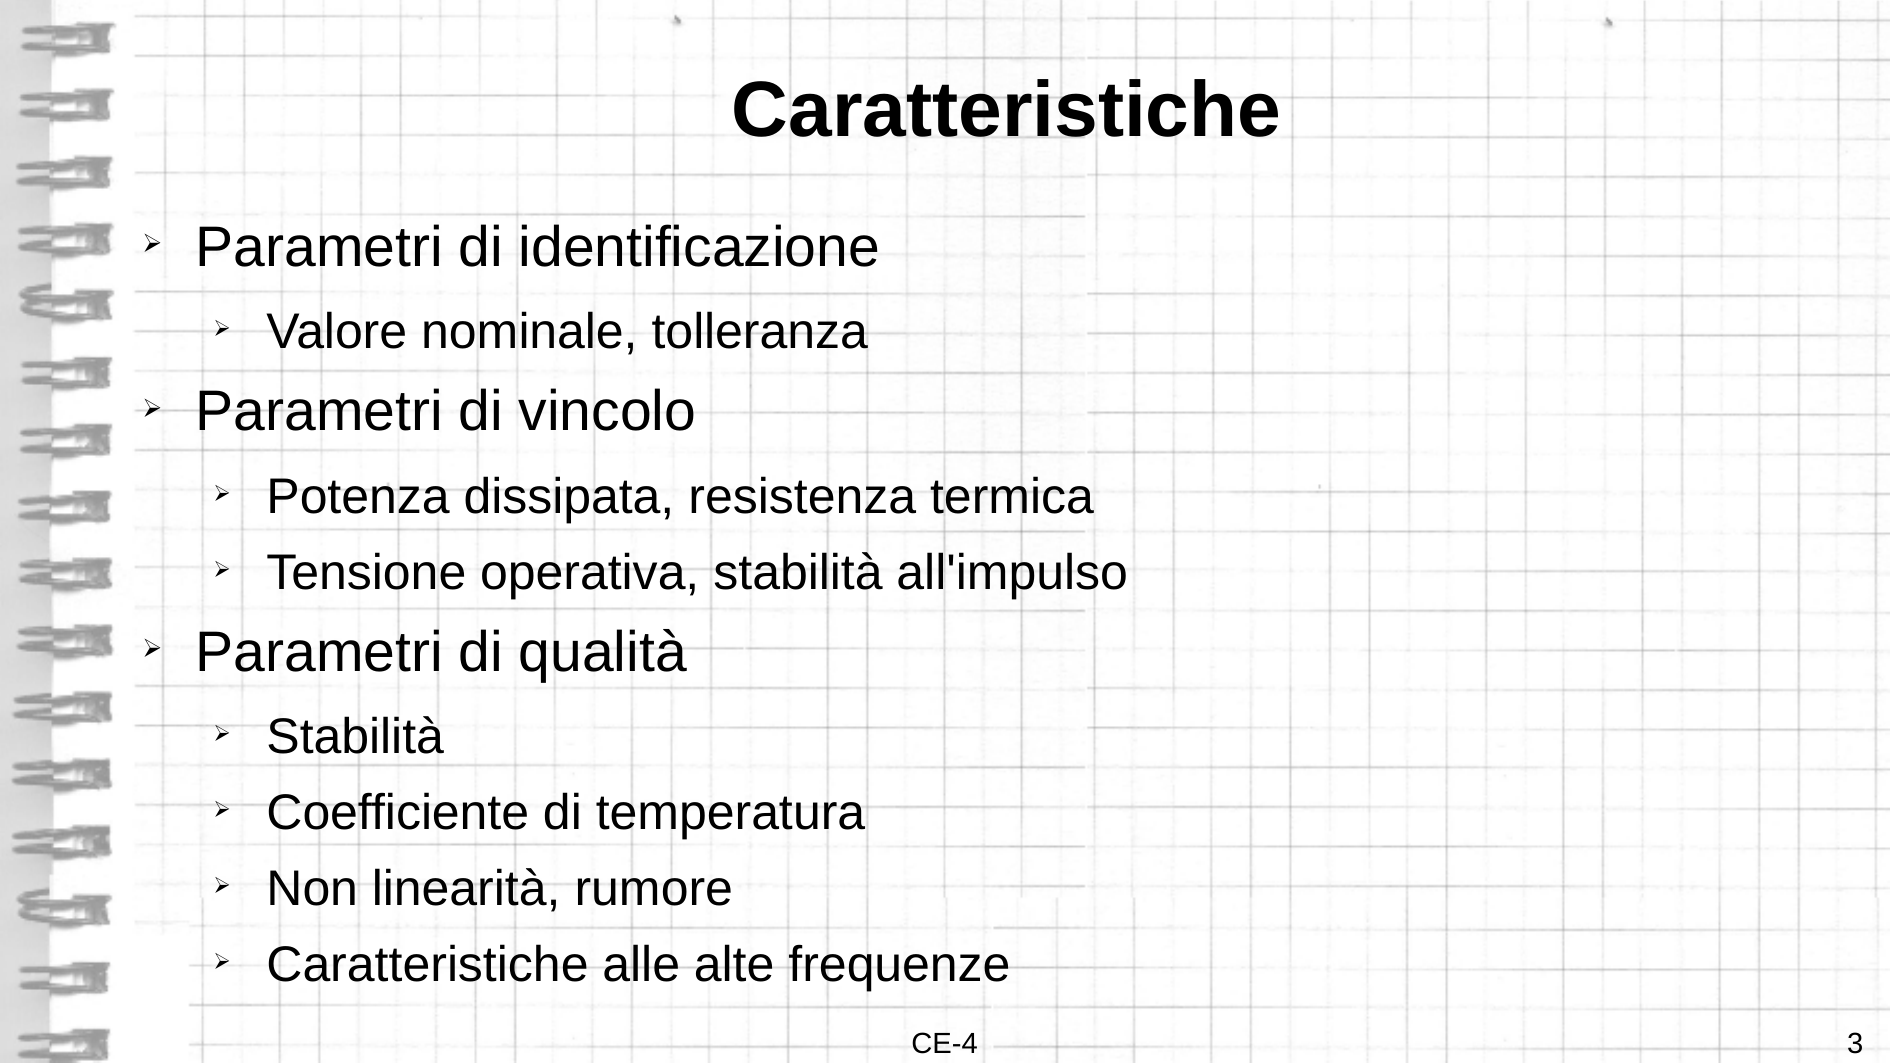

# Caratteristiche
Parametri di identificazione
Valore nominale, tolleranza
Parametri di vincolo
Potenza dissipata, resistenza termica
Tensione operativa, stabilità all'impulso
Parametri di qualità
Stabilità
Coefficiente di temperatura
Non linearità, rumore
Caratteristiche alle alte frequenze
CE-4
3